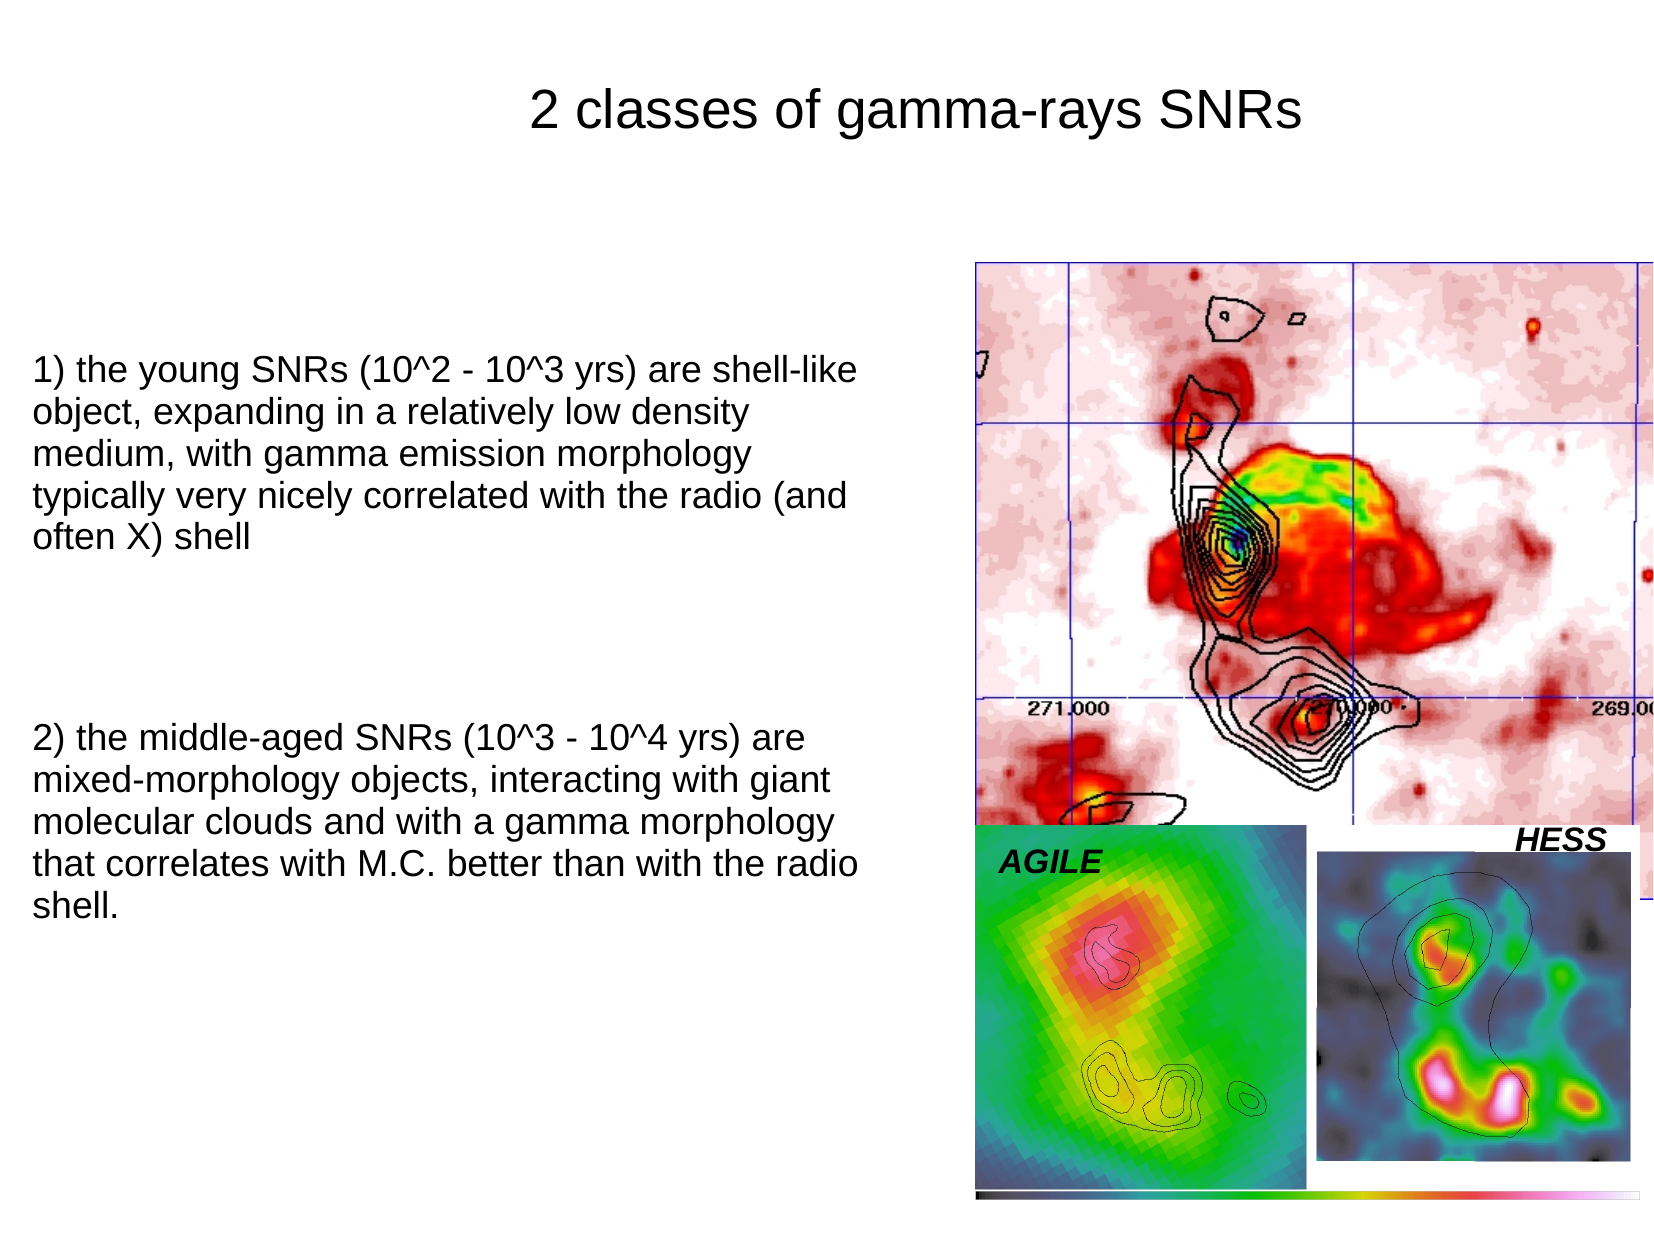

2 classes of gamma-rays SNRs
1) the young SNRs (10^2 - 10^3 yrs) are shell-like object, expanding in a relatively low density medium, with gamma emission morphology typically very nicely correlated with the radio (and often X) shell
2) the middle-aged SNRs (10^3 - 10^4 yrs) are mixed-morphology objects, interacting with giant molecular clouds and with a gamma morphology that correlates with M.C. better than with the radio shell.
HESS
AGILE